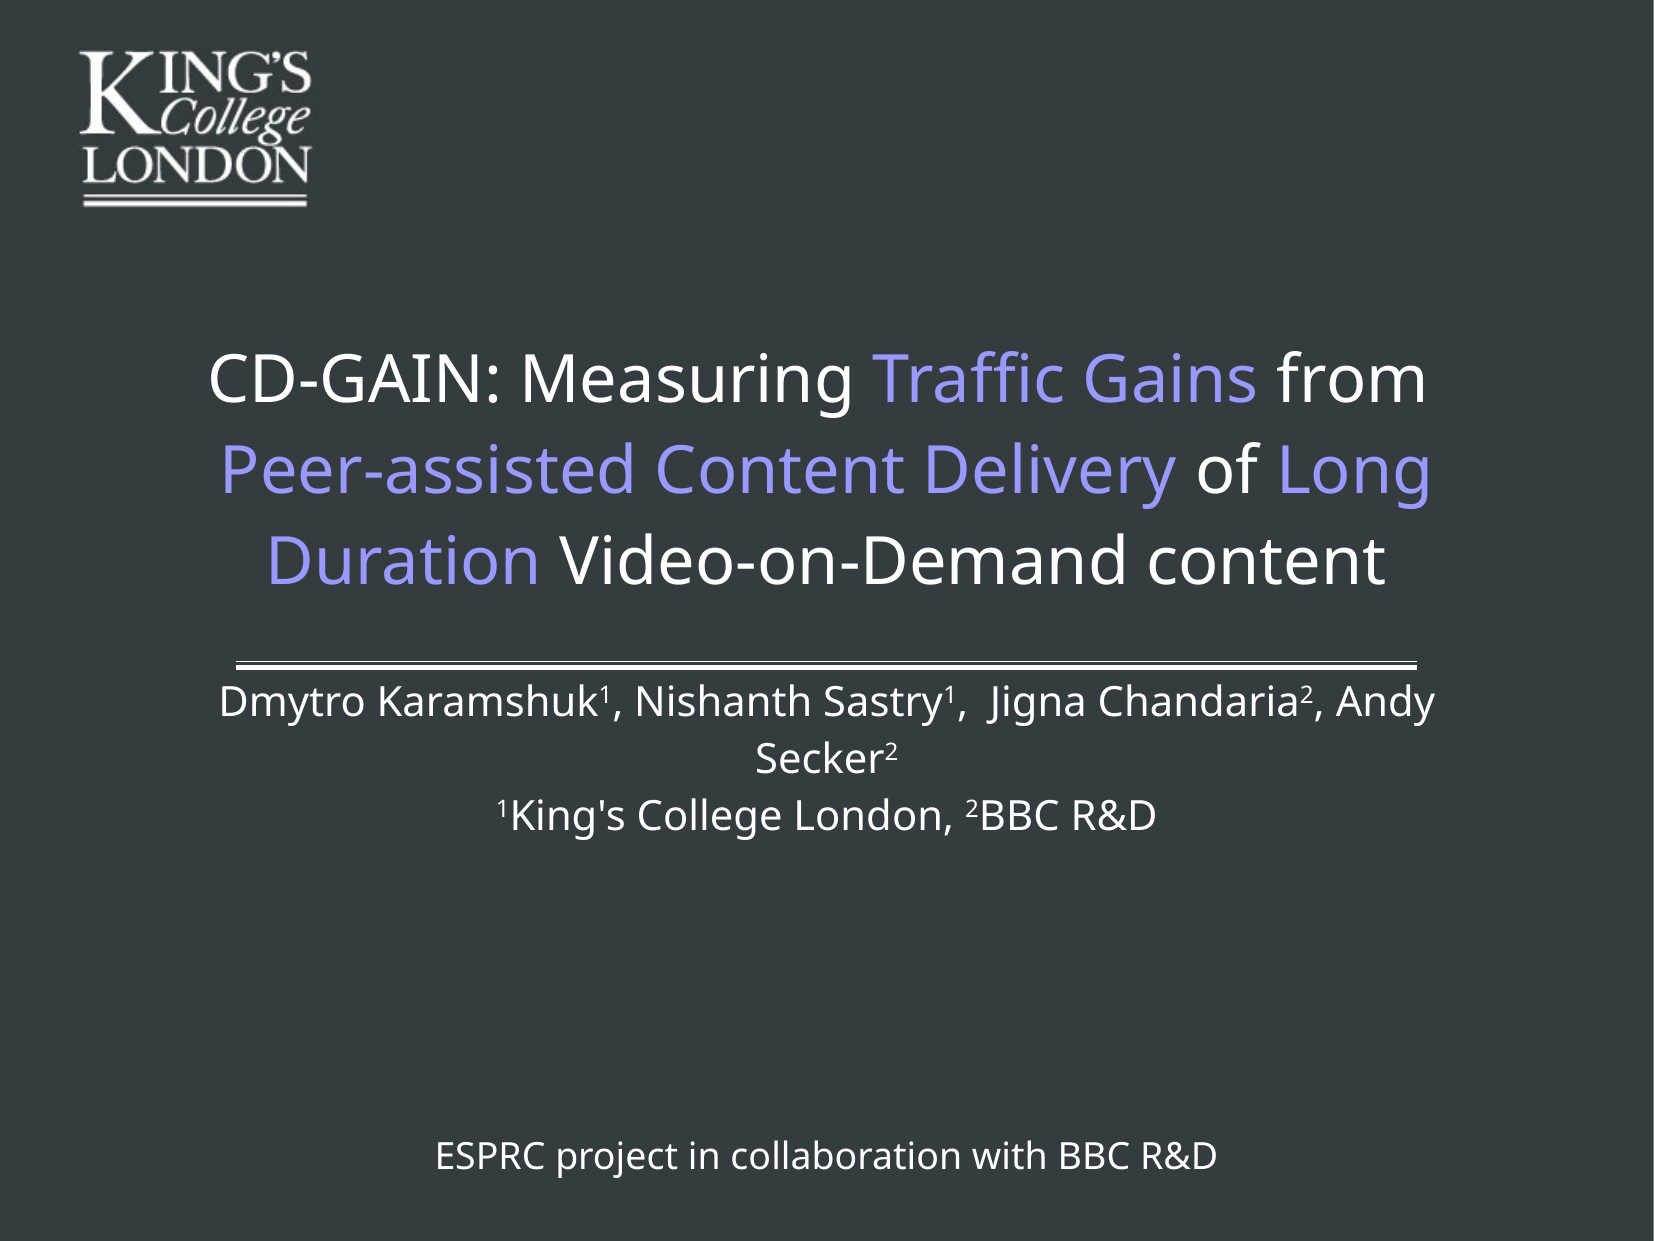

# CD-GAIN: Measuring Traffic Gains from
Peer-assisted Content Delivery of Long Duration Video-on-Demand content
Dmytro Karamshuk1, Nishanth Sastry1, Jigna Chandaria2, Andy Secker2
1King's College London, 2BBC R&D
ESPRC project in collaboration with BBC R&D